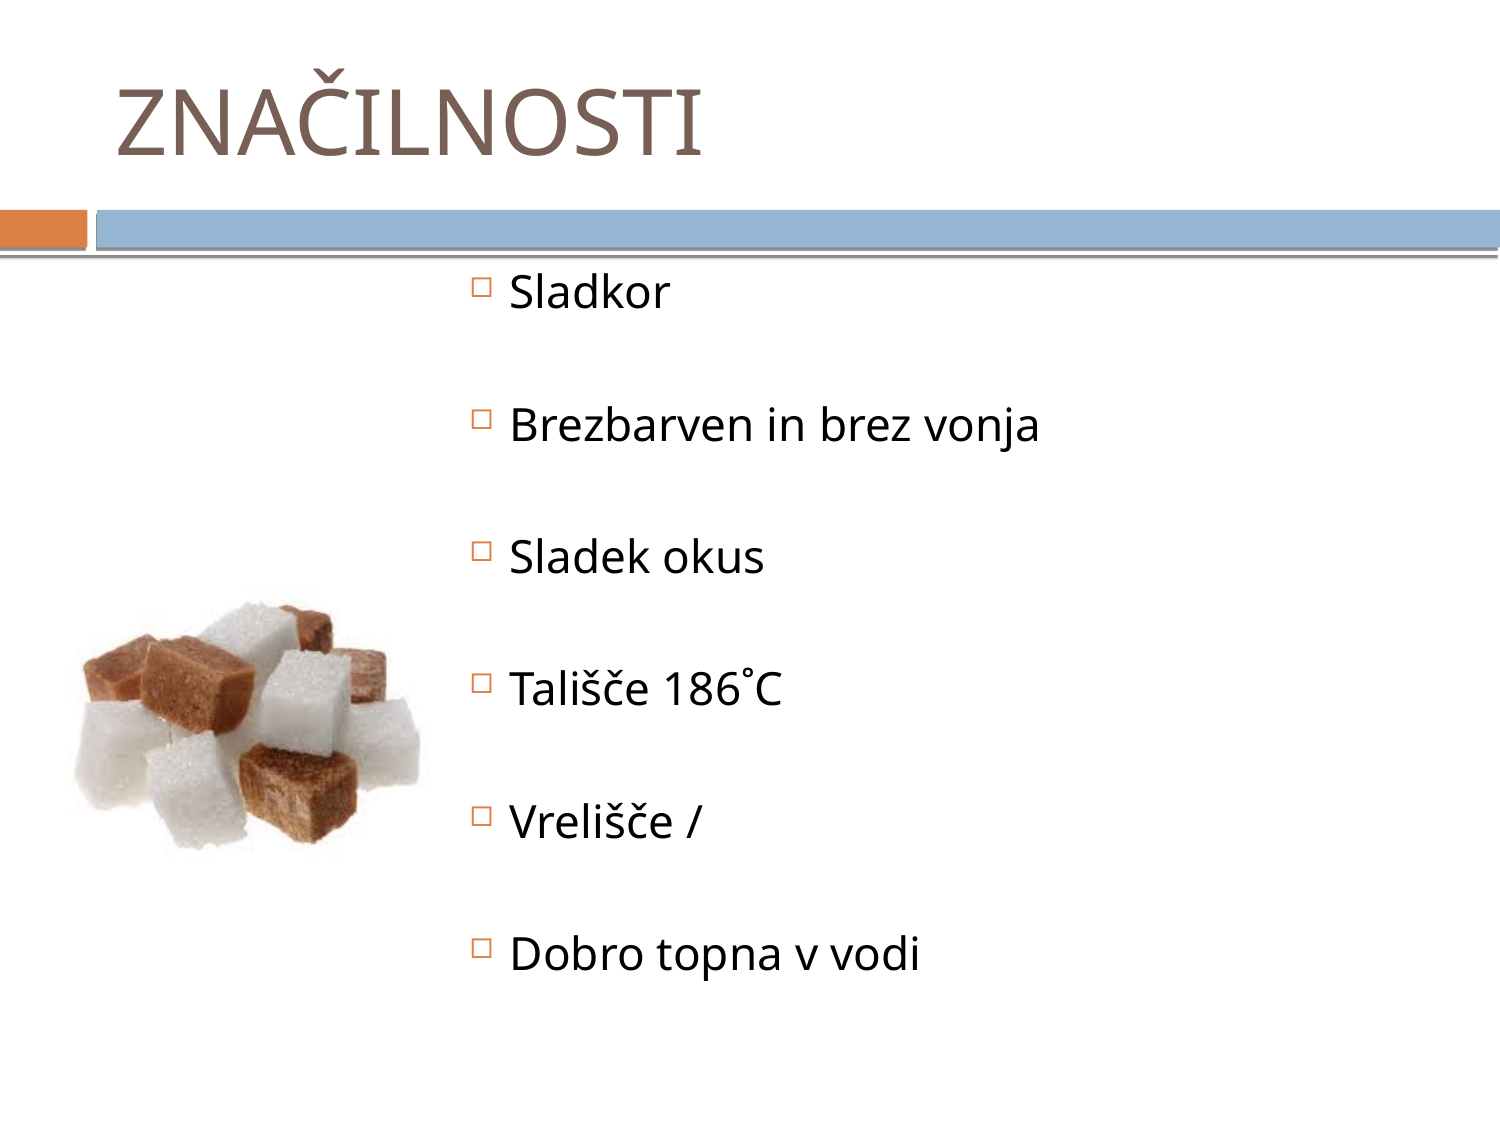

# ZNAČILNOSTI
Sladkor
Brezbarven in brez vonja
Sladek okus
Tališče 186˚C
Vrelišče /
Dobro topna v vodi